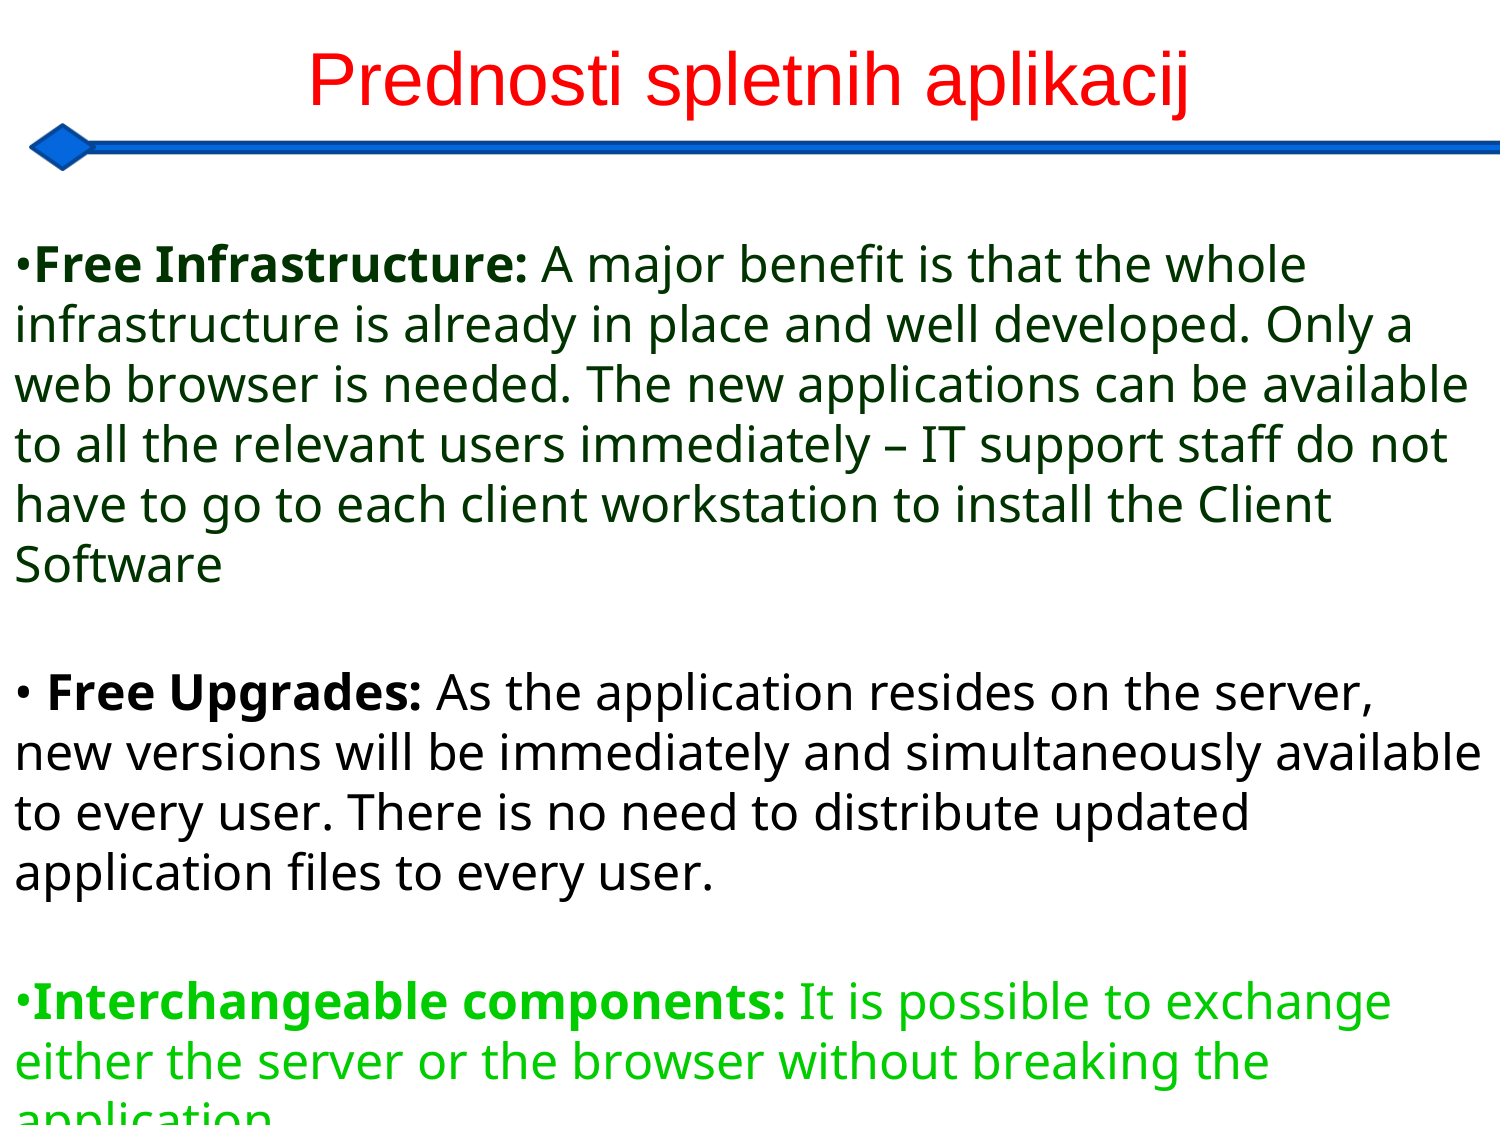

# Prednosti spletnih aplikacij
Free Infrastructure: A major benefit is that the whole infrastructure is already in place and well developed. Only a web browser is needed. The new applications can be available to all the relevant users immediately – IT support staff do not have to go to each client workstation to install the Client Software
 Free Upgrades: As the application resides on the server, new versions will be immediately and simultaneously available to every user. There is no need to distribute updated application files to every user.
Interchangeable components: It is possible to exchange either the server or the browser without breaking the application.